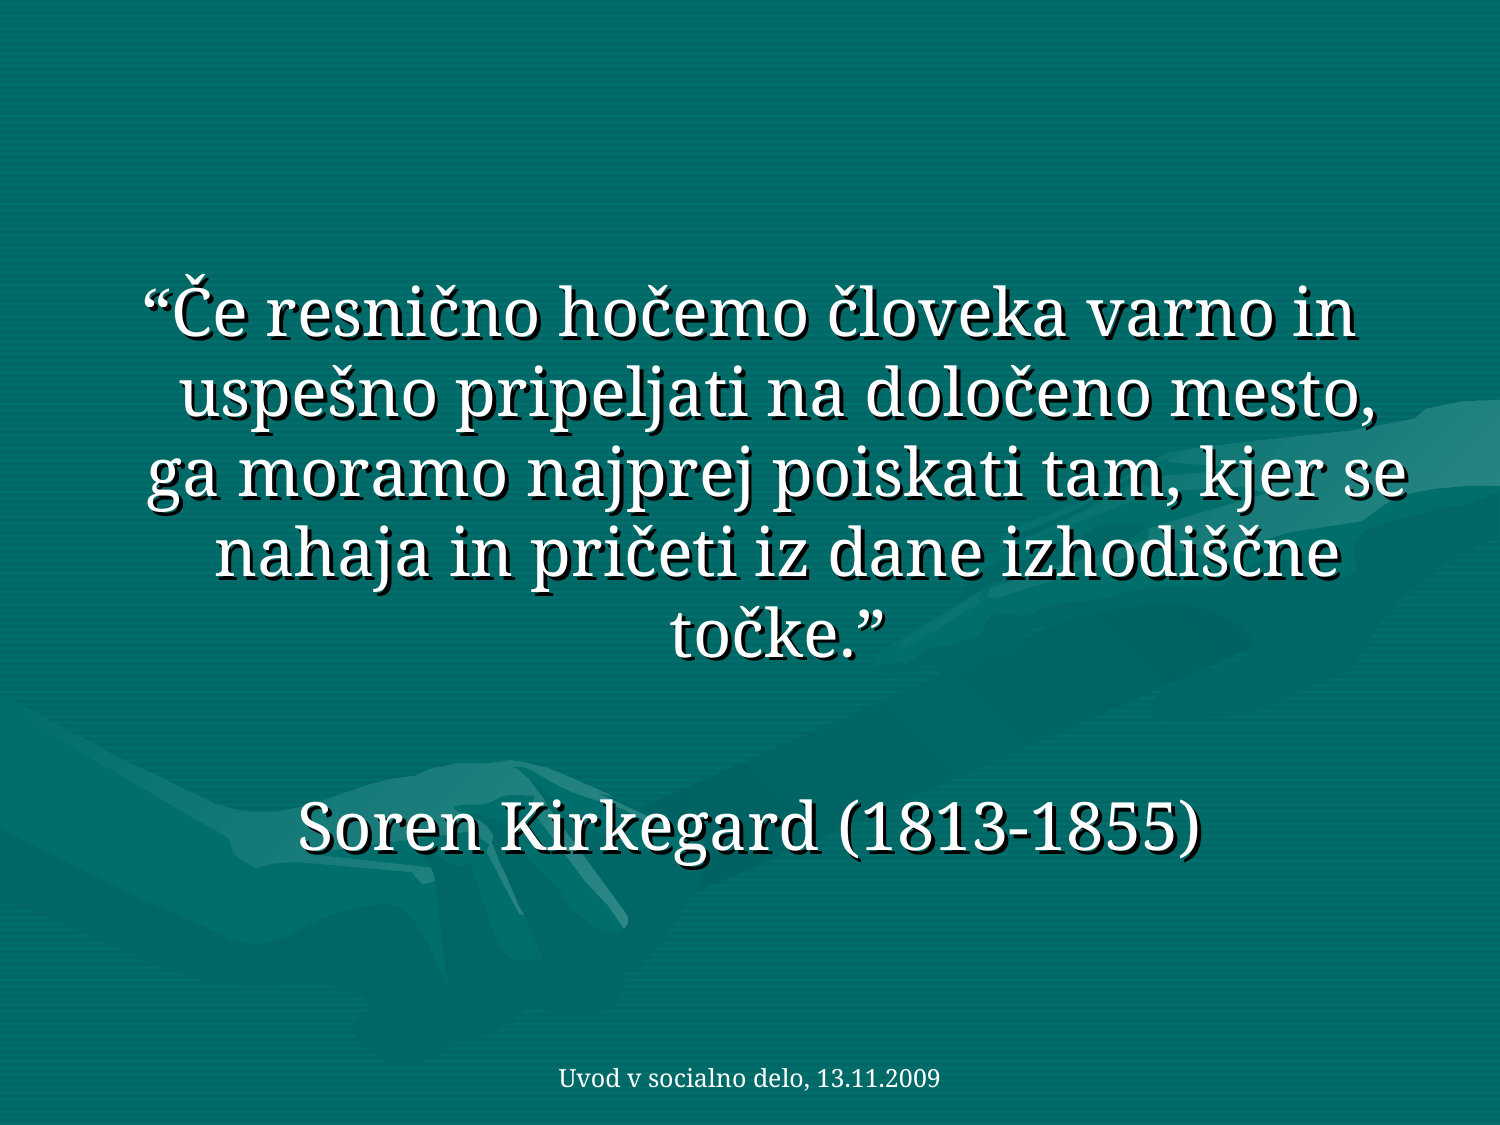

#
“Če resnično hočemo človeka varno in uspešno pripeljati na določeno mesto, ga moramo najprej poiskati tam, kjer se nahaja in pričeti iz dane izhodiščne točke.”
Soren Kirkegard (1813-1855)
Uvod v socialno delo, 13.11.2009